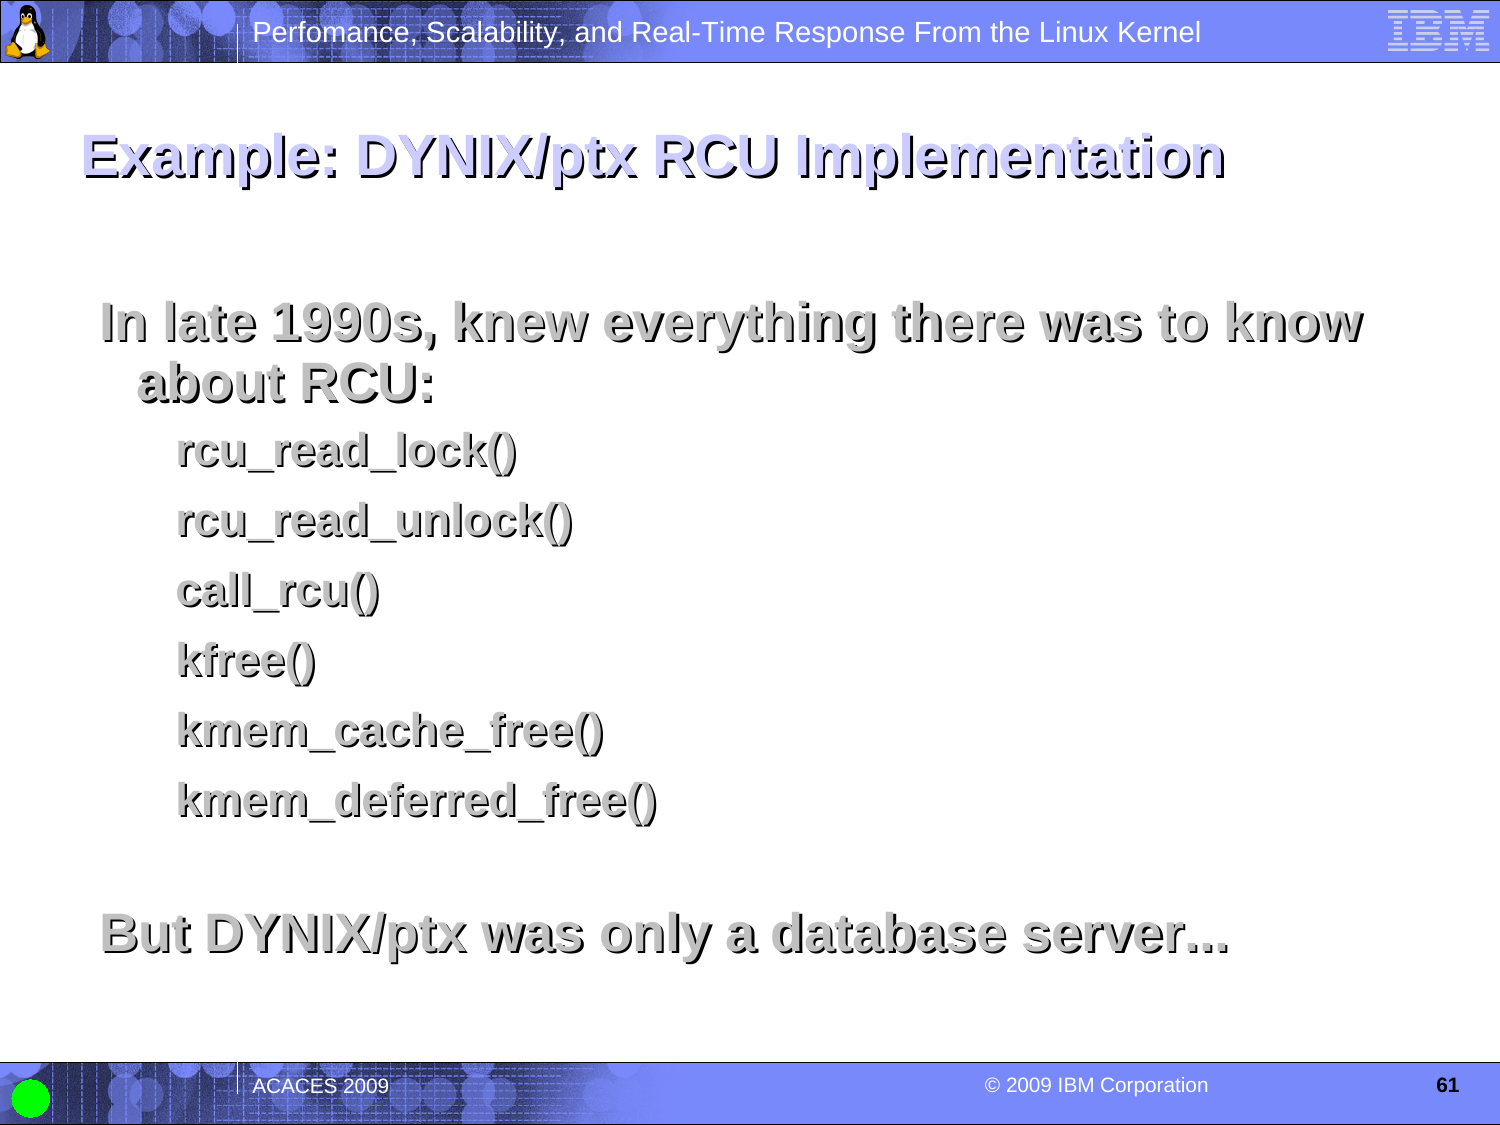

# Example: DYNIX/ptx RCU Implementation
In late 1990s, knew everything there was to know about RCU:
rcu_read_lock()
rcu_read_unlock()
call_rcu()
kfree()
kmem_cache_free()
kmem_deferred_free()
But DYNIX/ptx was only a database server...
61